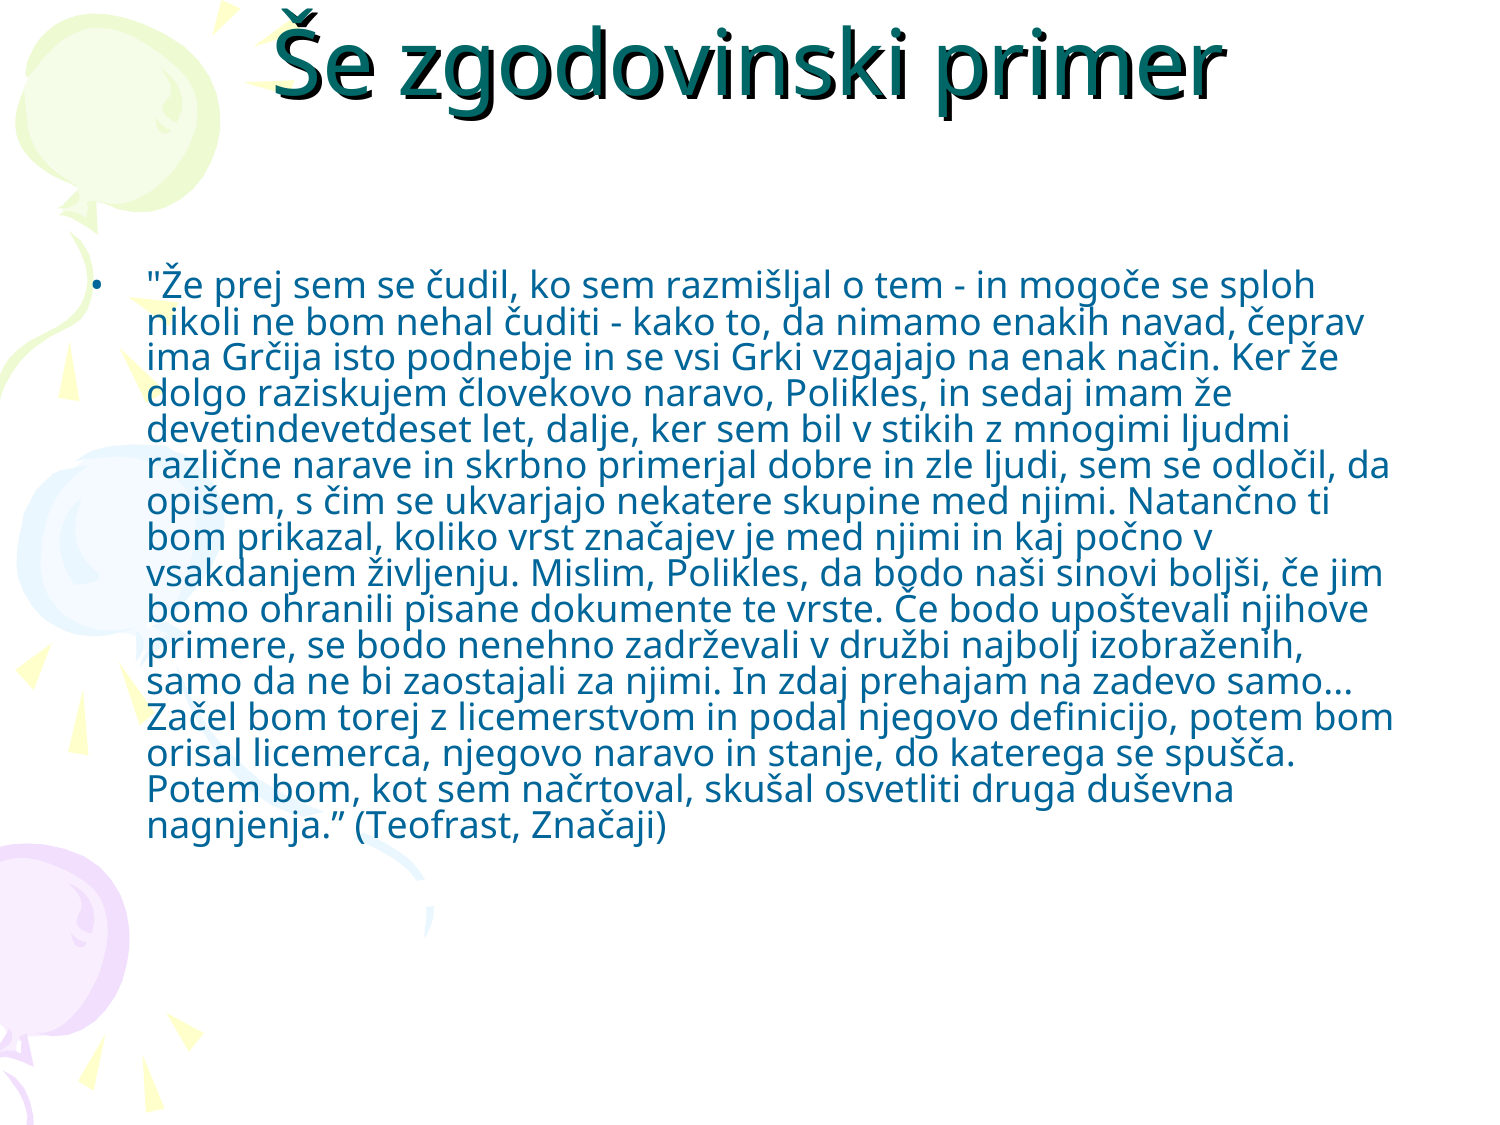

# Še zgodovinski primer
"Že prej sem se čudil, ko sem razmišljal o tem - in mogoče se sploh nikoli ne bom nehal čuditi - kako to, da nimamo enakih navad, čeprav ima Grčija isto podnebje in se vsi Grki vzgajajo na enak način. Ker že dolgo raziskujem človekovo naravo, Polikles, in sedaj imam že devetindevetdeset let, dalje, ker sem bil v stikih z mnogimi ljudmi različne narave in skrbno primerjal dobre in zle ljudi, sem se odločil, da opišem, s čim se ukvarjajo nekatere skupine med njimi. Natančno ti bom prikazal, koliko vrst značajev je med njimi in kaj počno v vsakdanjem življenju. Mislim, Polikles, da bodo naši sinovi boljši, če jim bomo ohranili pisane dokumente te vrste. Če bodo upoštevali njihove primere, se bodo nenehno zadrževali v družbi najbolj izobraženih, samo da ne bi zaostajali za njimi. In zdaj prehajam na zadevo samo... Začel bom torej z licemerstvom in podal njegovo definicijo, potem bom orisal licemerca, njegovo naravo in stanje, do katerega se spušča. Potem bom, kot sem načrtoval, skušal osvetliti druga duševna nagnjenja.” (Teofrast, Značaji)